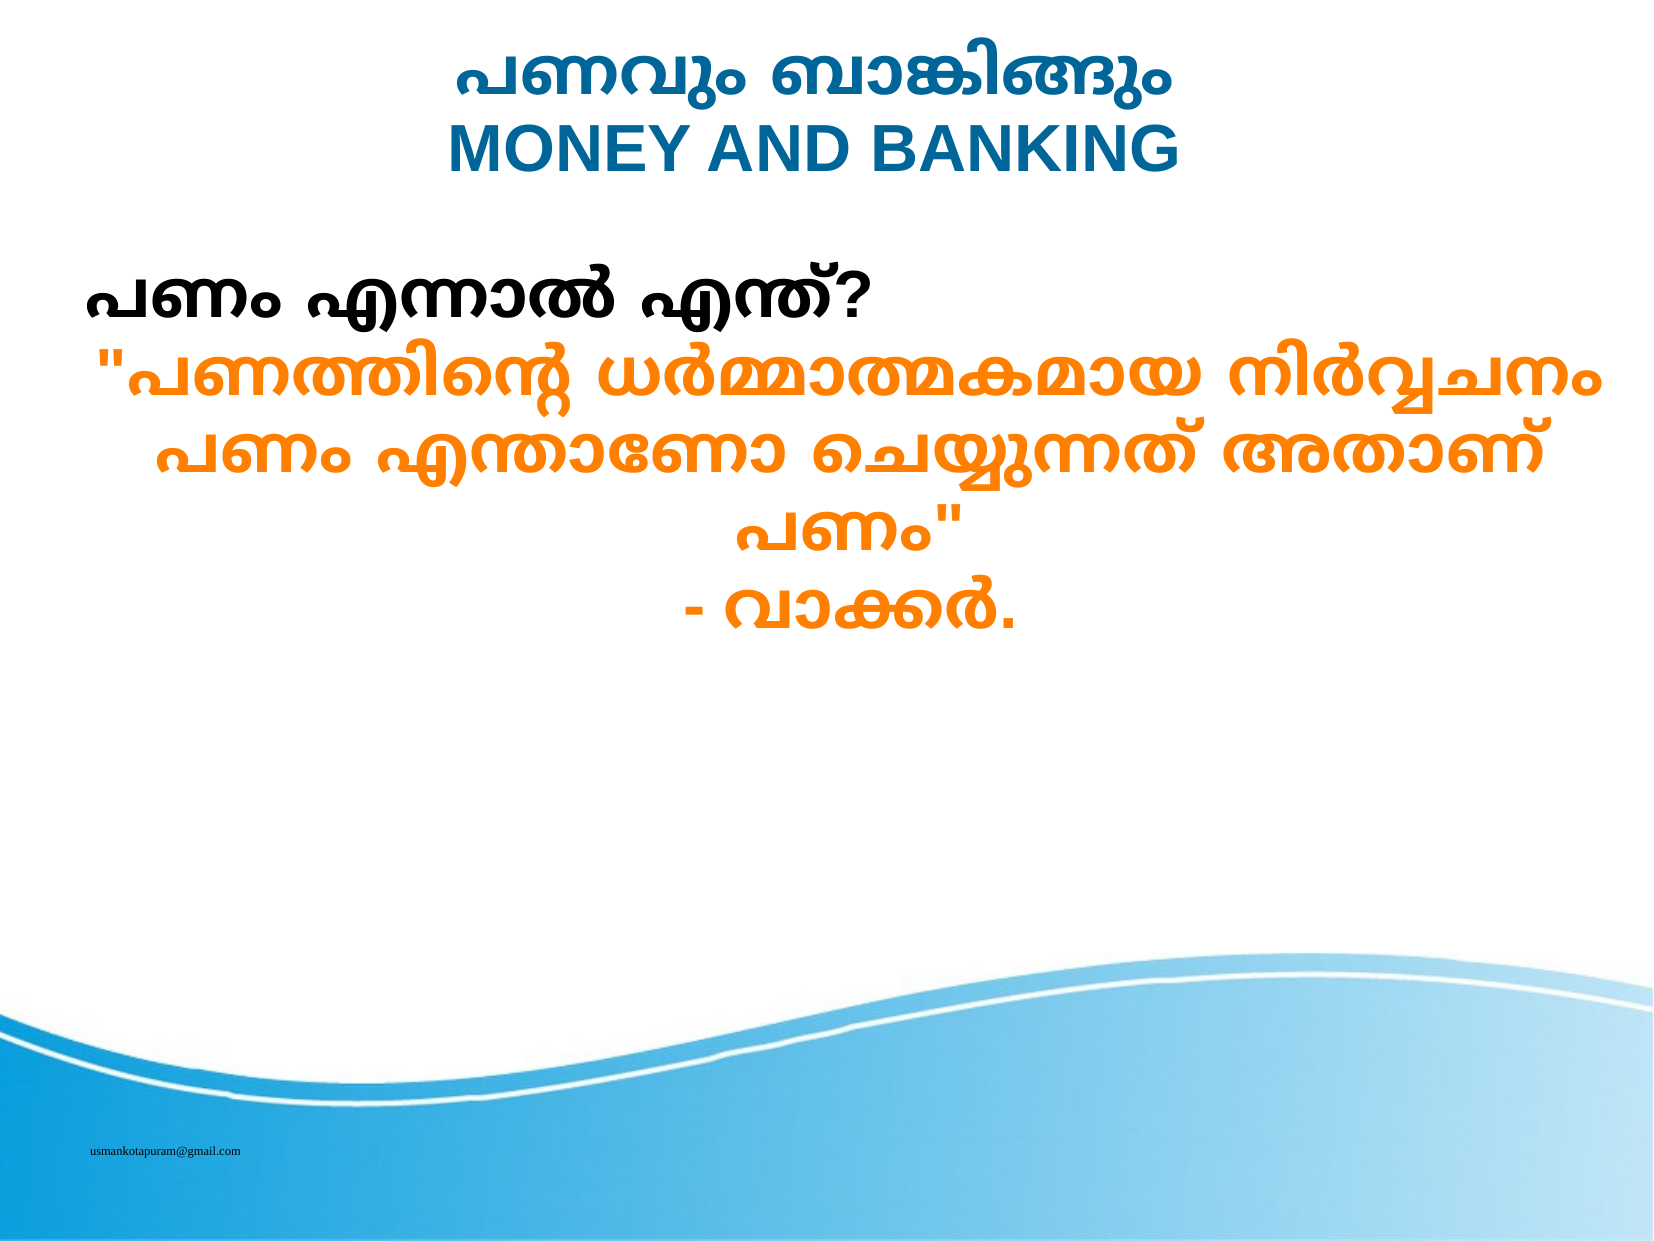

# പണവും ബാങ്കിങ്ങും MONEY AND BANKING
പണം എന്നാൽ എന്ത്?
"പണത്തിന്റെ ധർമ്മാത്മകമായ നിർവ്വചനം
പണം എന്താണോ ചെയ്യുന്നത് അതാണ് പണം"
- വാക്കർ.